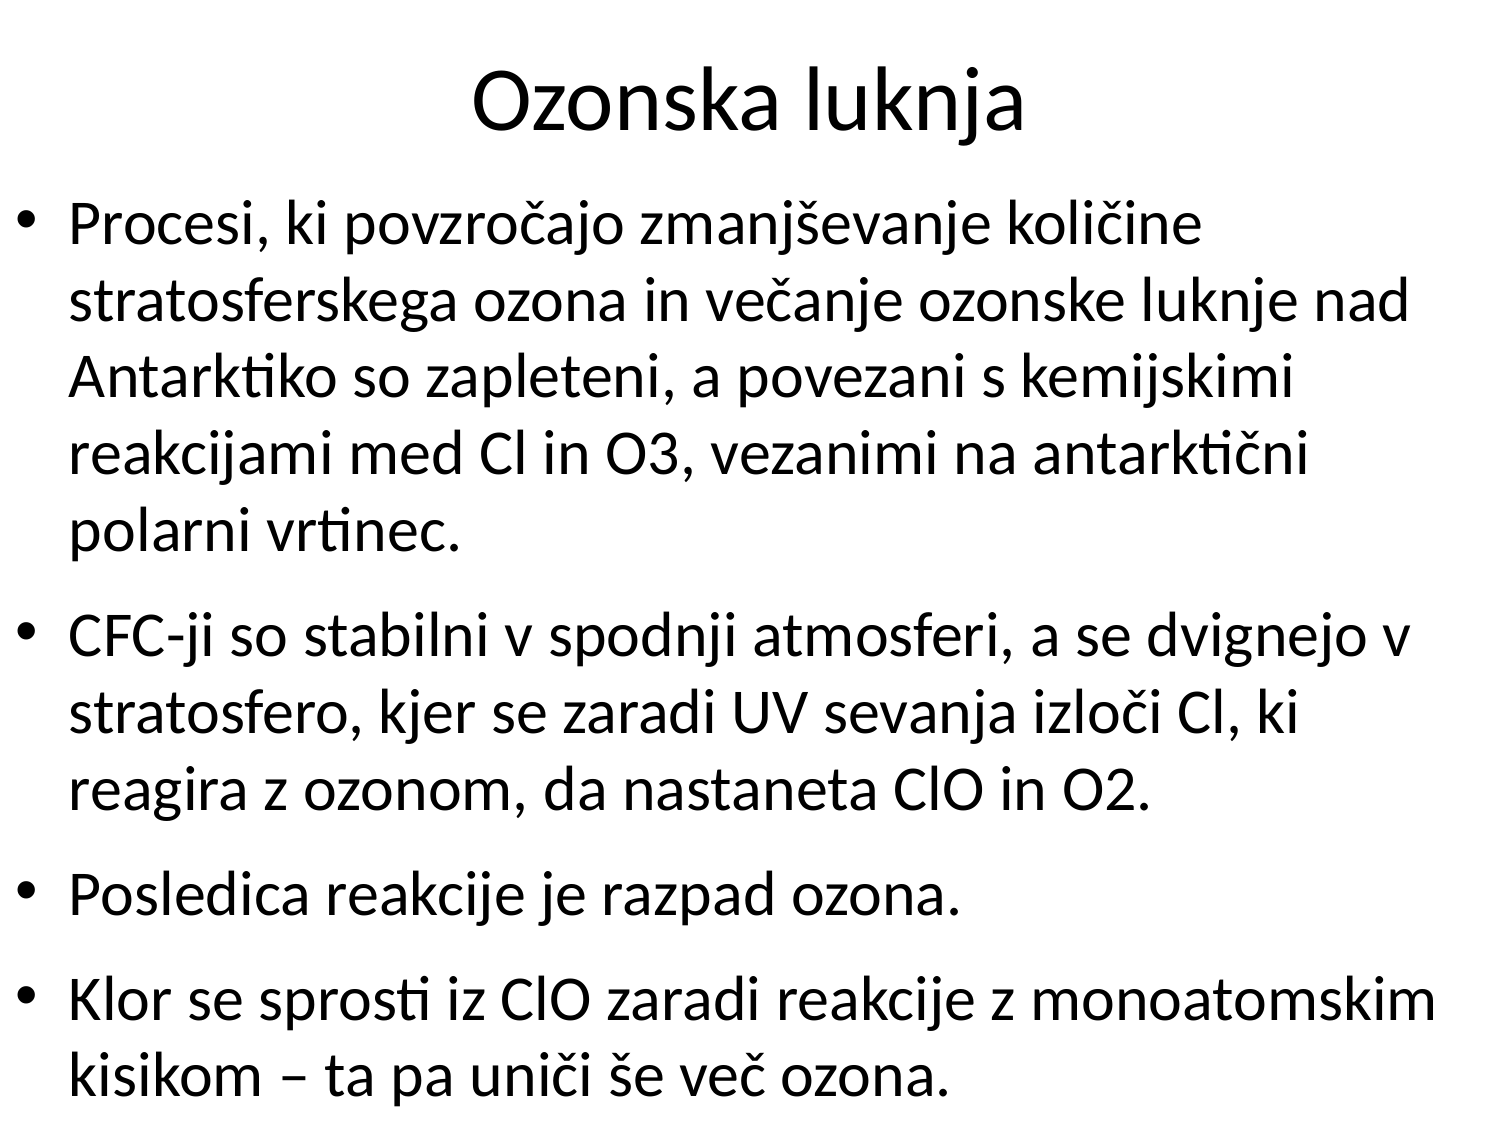

# Ozonska luknja
Procesi, ki povzročajo zmanjševanje količine stratosferskega ozona in večanje ozonske luknje nad Antarktiko so zapleteni, a povezani s kemijskimi reakcijami med Cl in O3, vezanimi na antarktični polarni vrtinec.
CFC-ji so stabilni v spodnji atmosferi, a se dvignejo v stratosfero, kjer se zaradi UV sevanja izloči Cl, ki reagira z ozonom, da nastaneta ClO in O2.
Posledica reakcije je razpad ozona.
Klor se sprosti iz ClO zaradi reakcije z monoatomskim kisikom – ta pa uniči še več ozona.